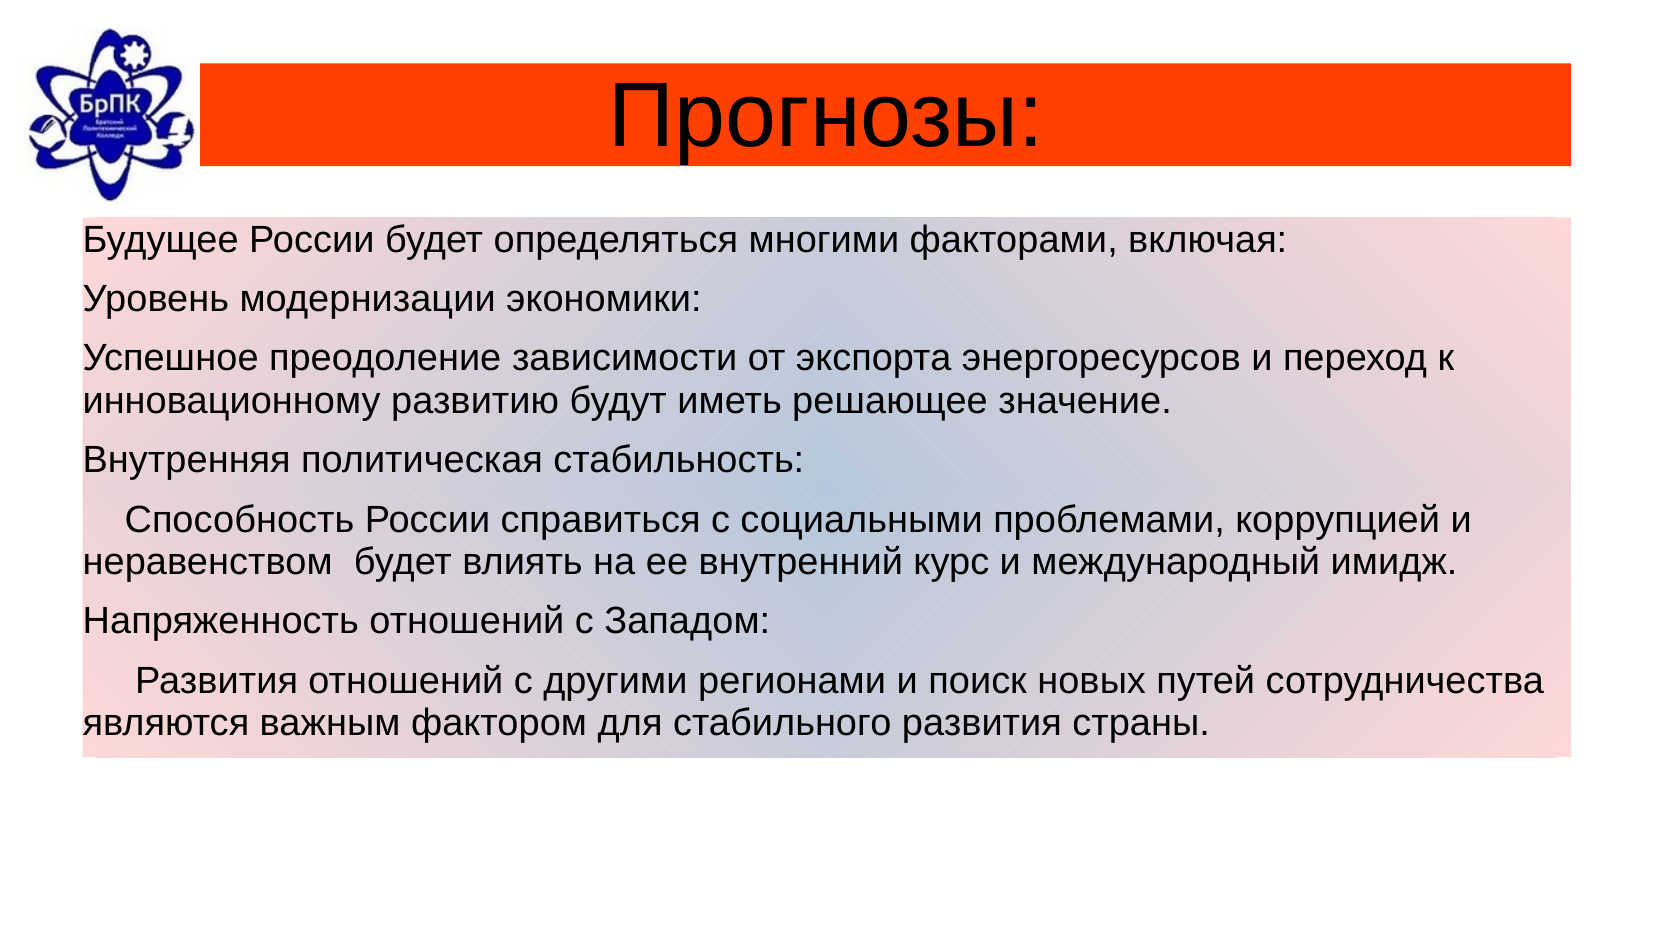

# Прогнозы:
Будущее России будет определяться многими факторами, включая:
Уровень модернизации экономики:
Успешное преодоление зависимости от экспорта энергоресурсов и переход к инновационному развитию будут иметь решающее значение.
Внутренняя политическая стабильность:
 Способность России справиться с социальными проблемами, коррупцией и неравенством будет влиять на ее внутренний курс и международный имидж.
Напряженность отношений с Западом:
 Развития отношений с другими регионами и поиск новых путей сотрудничества являются важным фактором для стабильного развития страны.